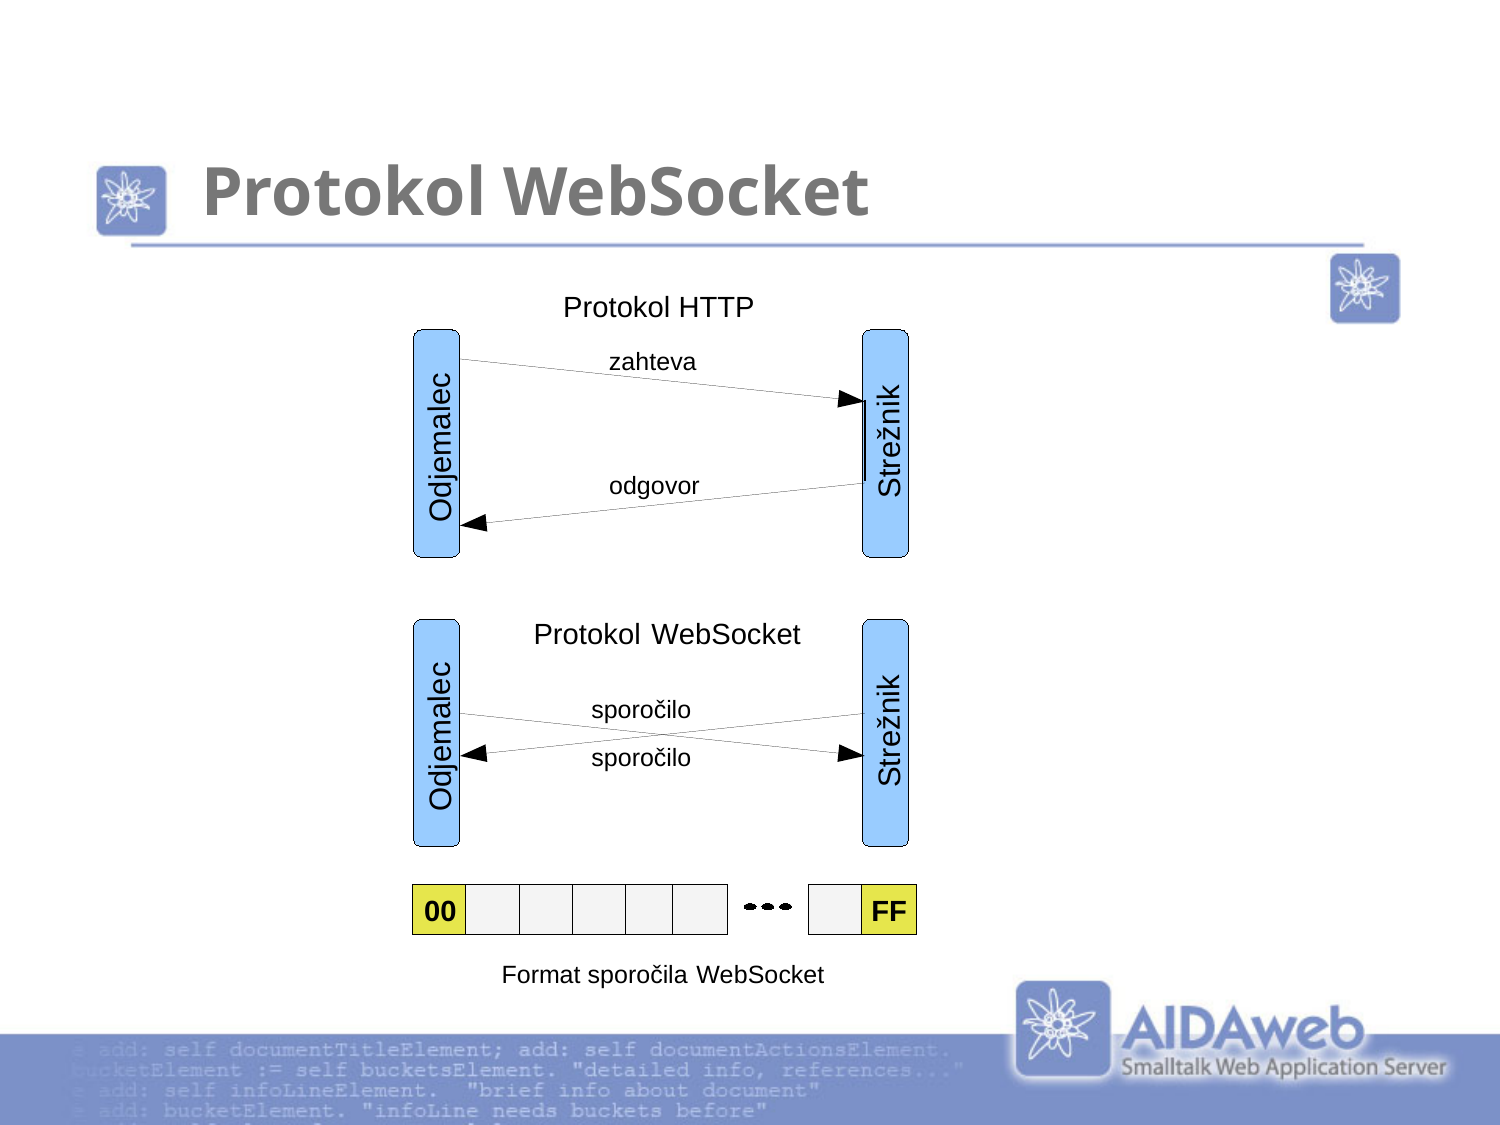

# Protokol WebSocket
Protokol HTTP
zahteva
Strežnik
Odjemalec
odgovor
Protokol WebSocket
sporočilo
Strežnik
Odjemalec
sporočilo
00
FF
Format sporočila WebSocket